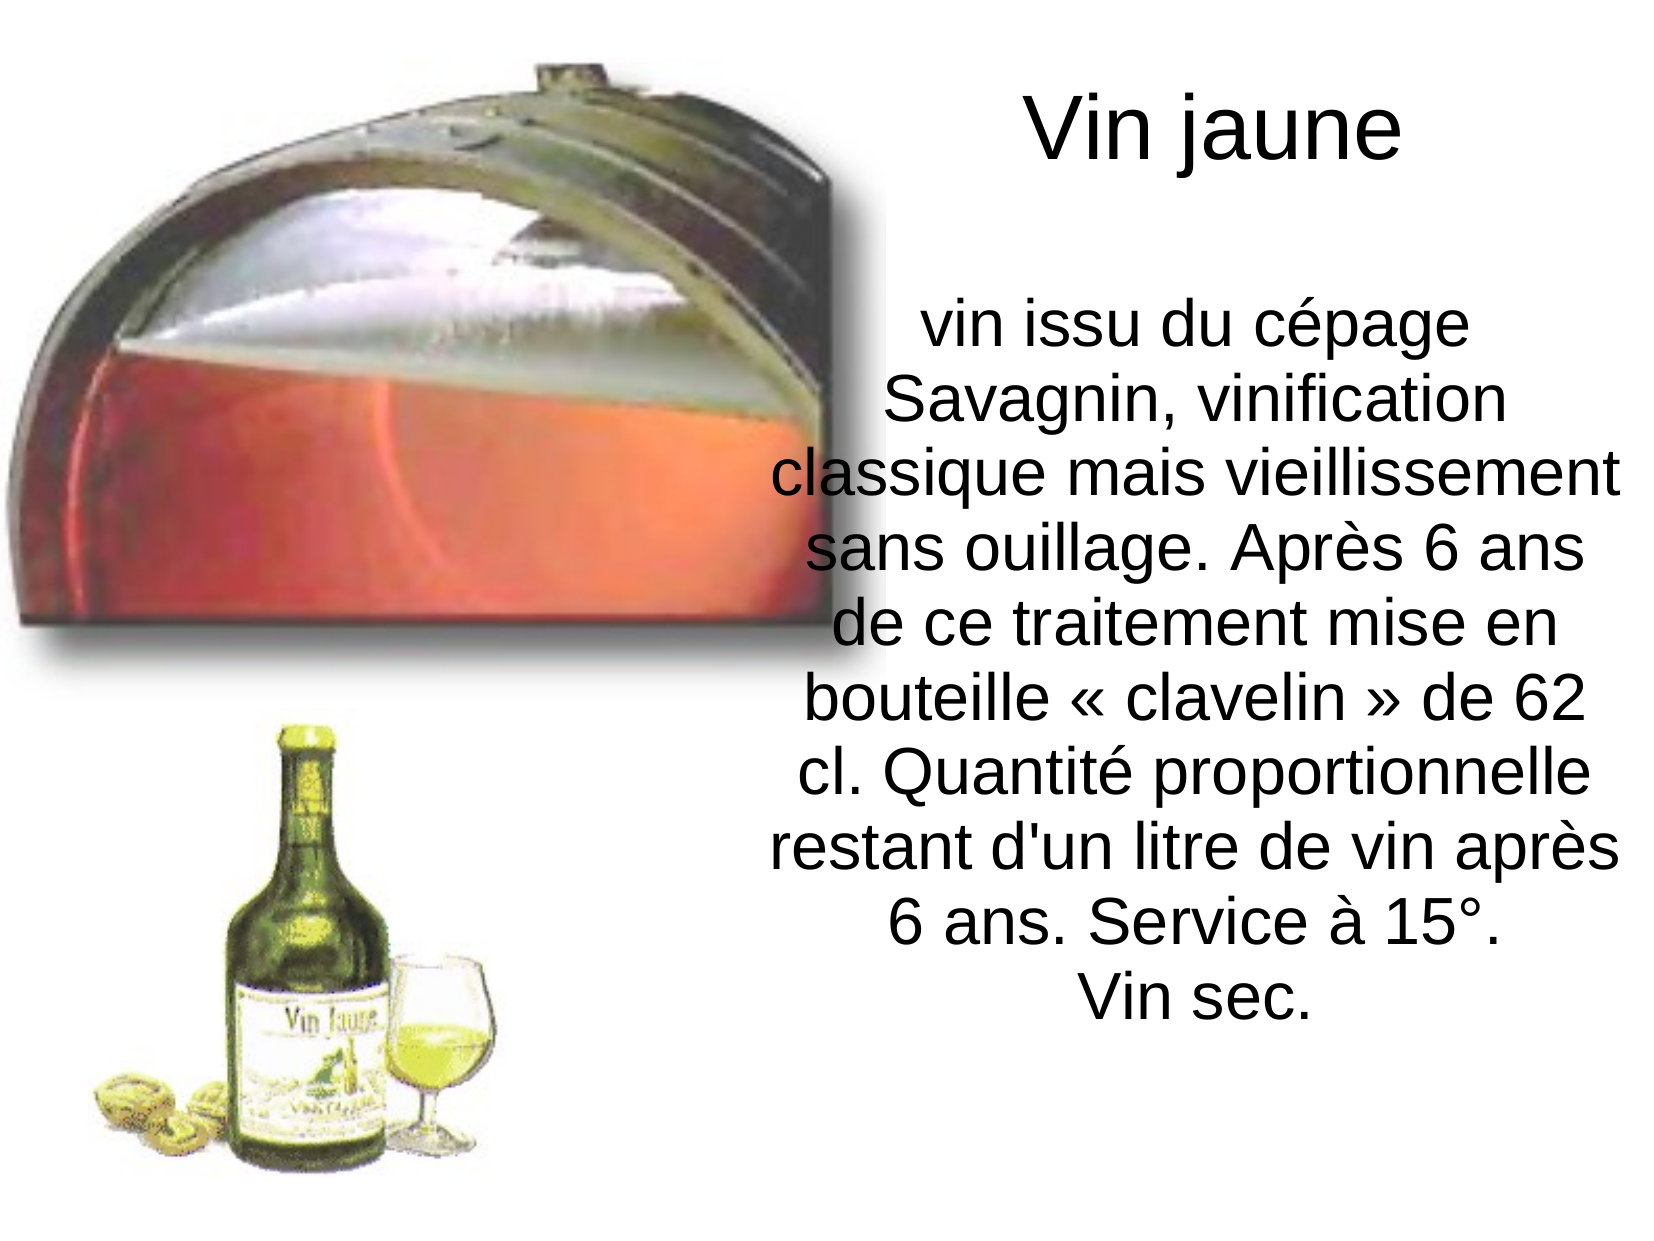

# Vin jaune
vin issu du cépage Savagnin, vinification classique mais vieillissement sans ouillage. Après 6 ans de ce traitement mise en bouteille « clavelin » de 62 cl. Quantité proportionnelle restant d'un litre de vin après 6 ans. Service à 15°.
Vin sec.